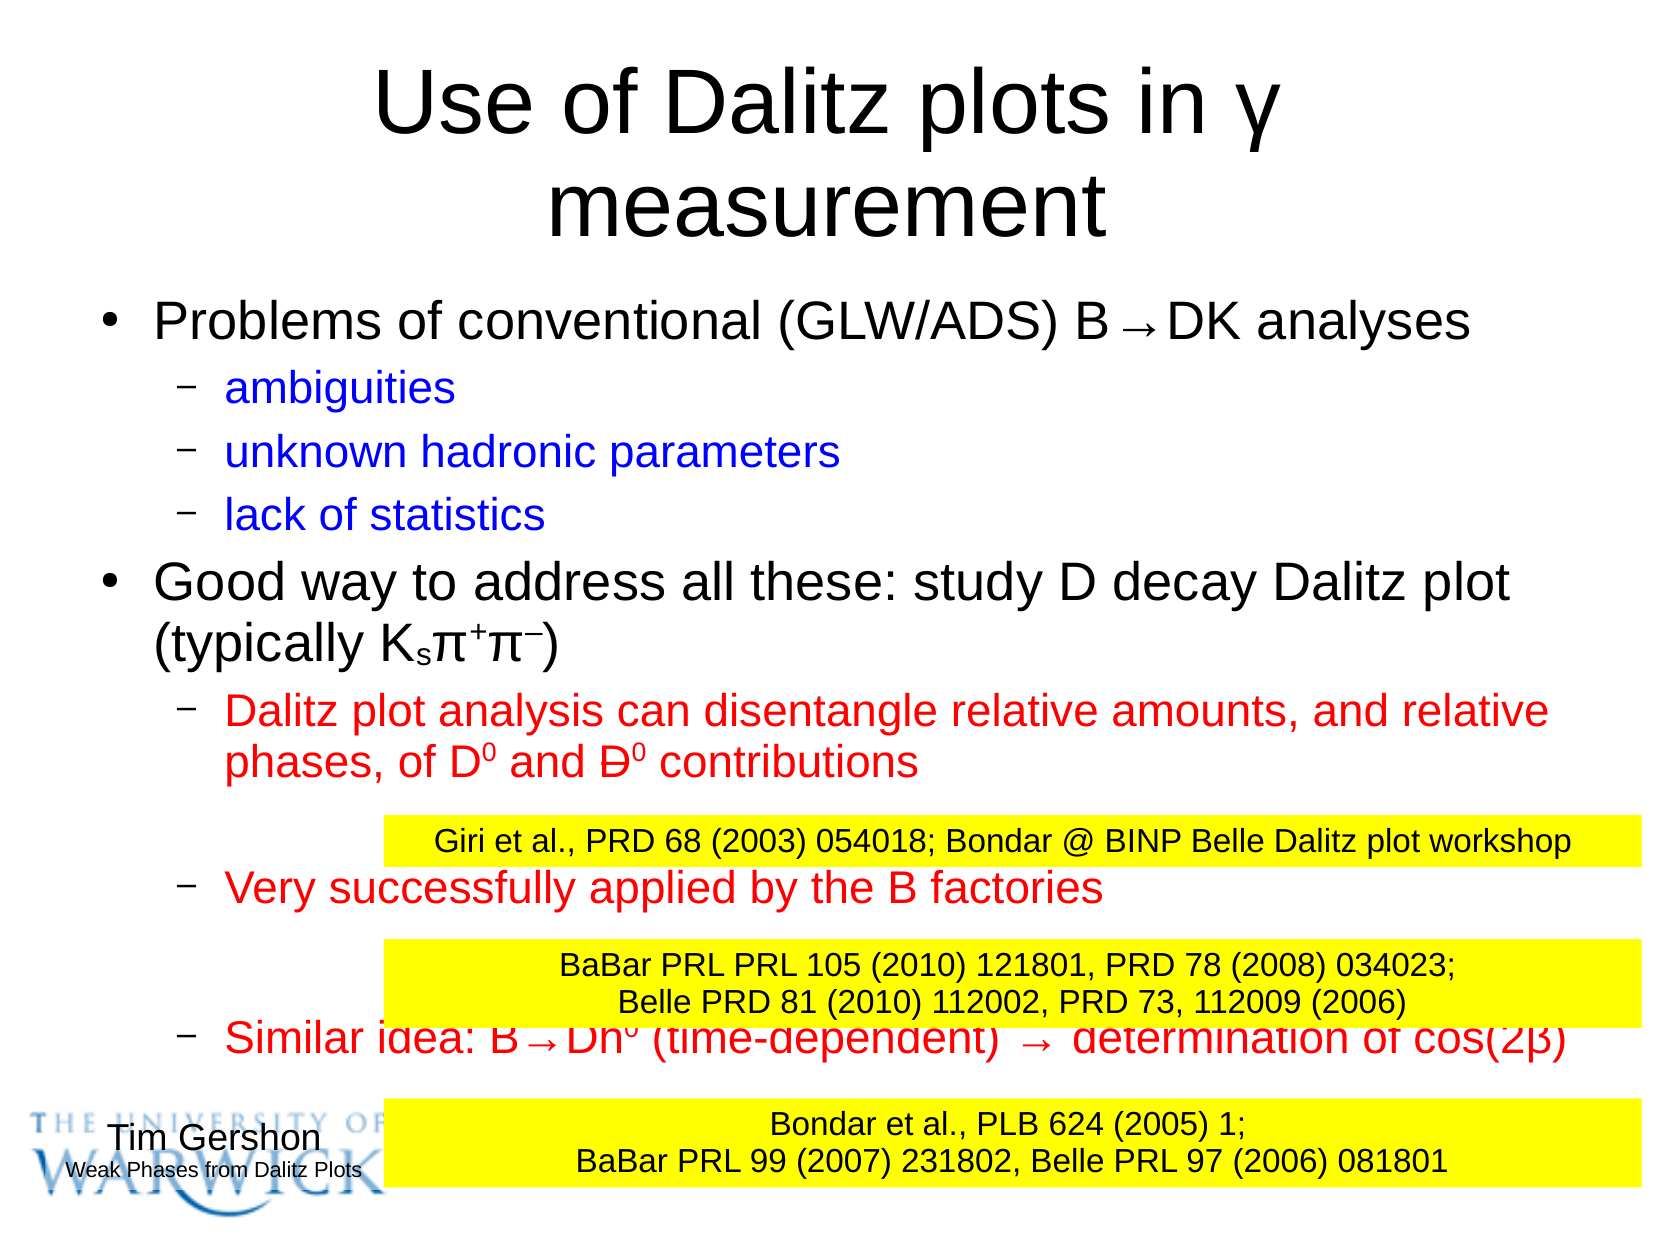

# Use of Dalitz plots in γ measurement
Problems of conventional (GLW/ADS) B→DK analyses
ambiguities
unknown hadronic parameters
lack of statistics
Good way to address all these: study D decay Dalitz plot (typically Ksπ+π–)
Dalitz plot analysis can disentangle relative amounts, and relative phases, of D0 and D0 contributions
Very successfully applied by the B factories
Similar idea: B→Dh0 (time-dependent) → determination of cos(2β)
–
Giri et al., PRD 68 (2003) 054018; Bondar @ BINP Belle Dalitz plot workshop
BaBar PRL PRL 105 (2010) 121801, PRD 78 (2008) 034023;
Belle PRD 81 (2010) 112002, PRD 73, 112009 (2006)
Bondar et al., PLB 624 (2005) 1;
BaBar PRL 99 (2007) 231802, Belle PRL 97 (2006) 081801
Tim Gershon
Weak Phases from Dalitz Plots
36